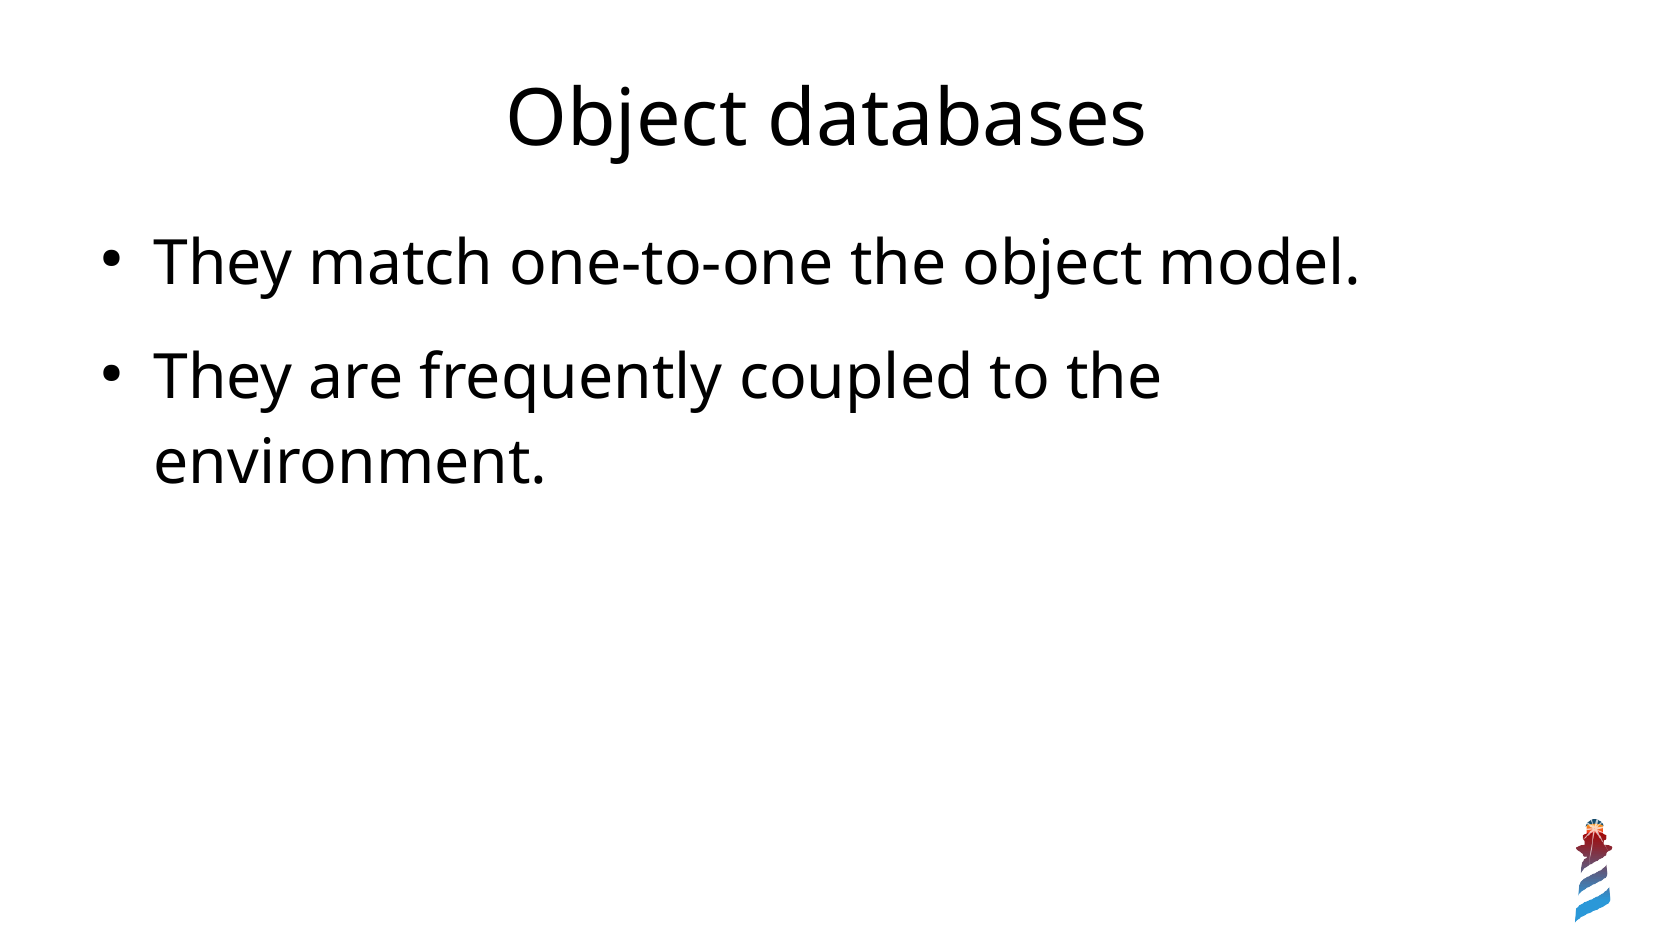

# Object databases
They match one-to-one the object model.
They are frequently coupled to the environment.